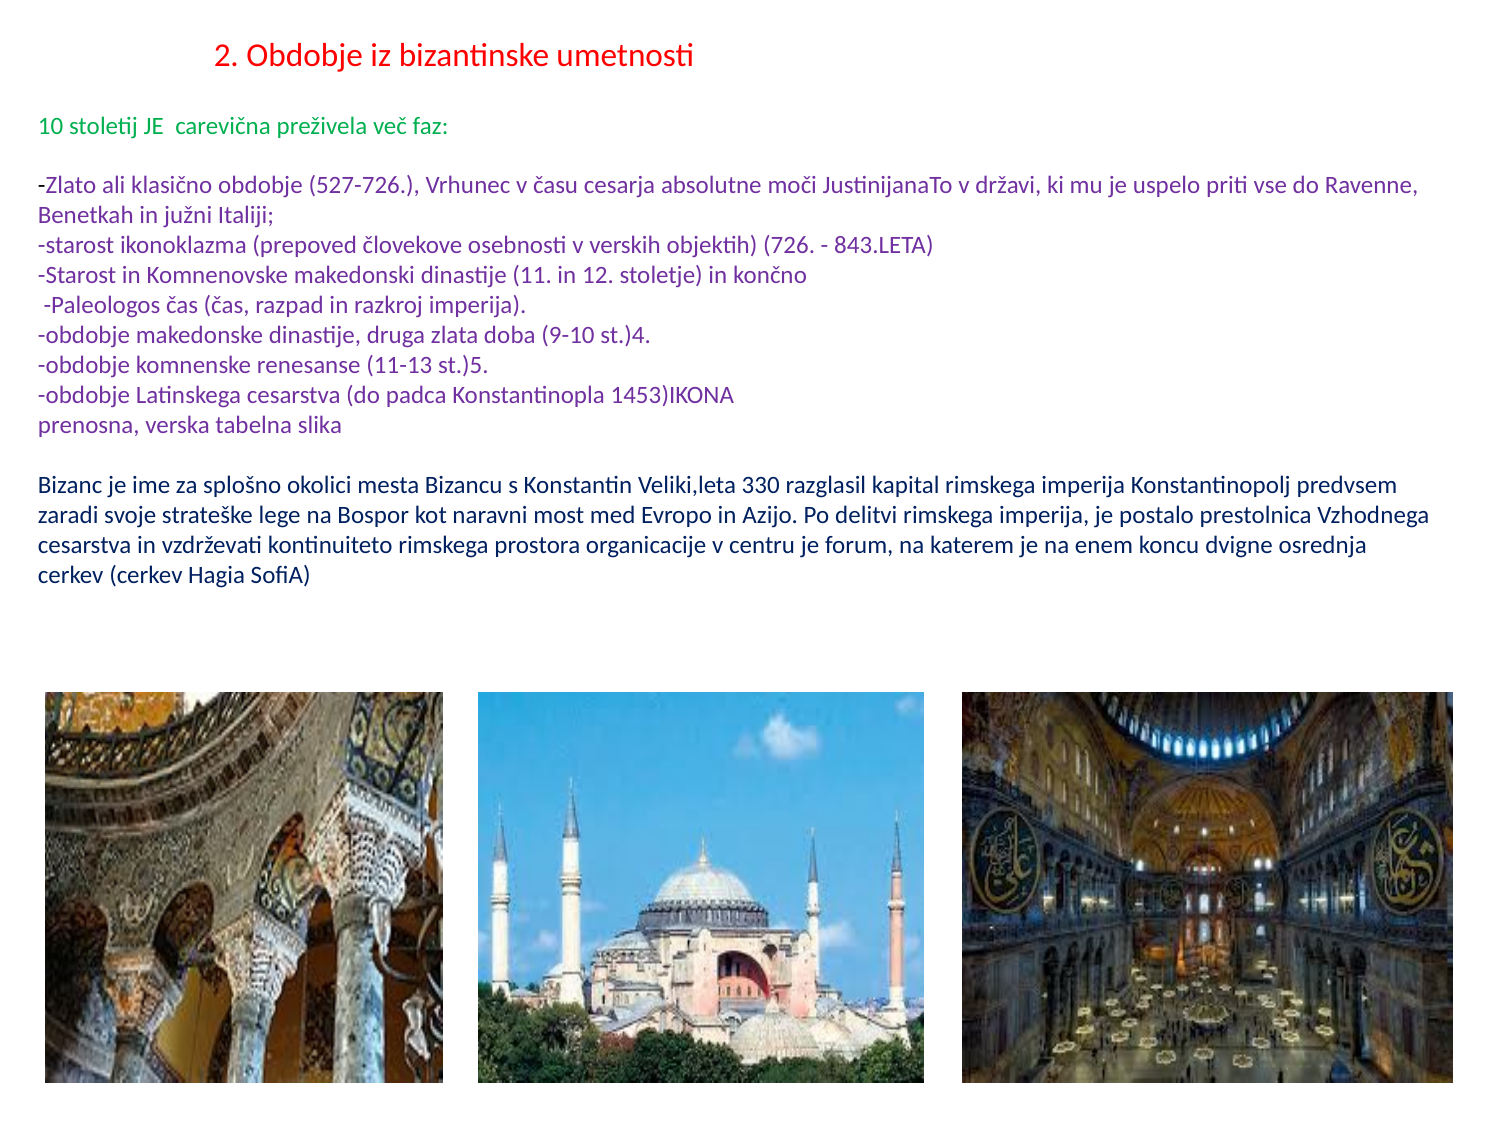

2. Obdobje iz bizantinske umetnosti
10 stoletij JE carevična preživela več faz:
-Zlato ali klasično obdobje (527-726.), Vrhunec v času cesarja absolutne moči JustinijanaTo v državi, ki mu je uspelo priti vse do Ravenne, Benetkah in južni Italiji;
-starost ikonoklazma (prepoved človekove osebnosti v verskih objektih) (726. - 843.LETA)
-Starost in Komnenovske makedonski dinastije (11. in 12. stoletje) in končno
 -Paleologos čas (čas, razpad in razkroj imperija).
-obdobje makedonske dinastije, druga zlata doba (9-10 st.)4.
-obdobje komnenske renesanse (11-13 st.)5.
-obdobje Latinskega cesarstva (do padca Konstantinopla 1453)IKONA
prenosna, verska tabelna slika
Bizanc je ime za splošno okolici mesta Bizancu s Konstantin Veliki,leta 330 razglasil kapital rimskega imperija Konstantinopolj predvsem zaradi svoje strateške lege na Bospor kot naravni most med Evropo in Azijo. Po delitvi rimskega imperija, je postalo prestolnica Vzhodnega cesarstva in vzdrževati kontinuiteto rimskega prostora organicacije v centru je forum, na katerem je na enem koncu dvigne osrednja cerkev (cerkev Hagia SofiA)